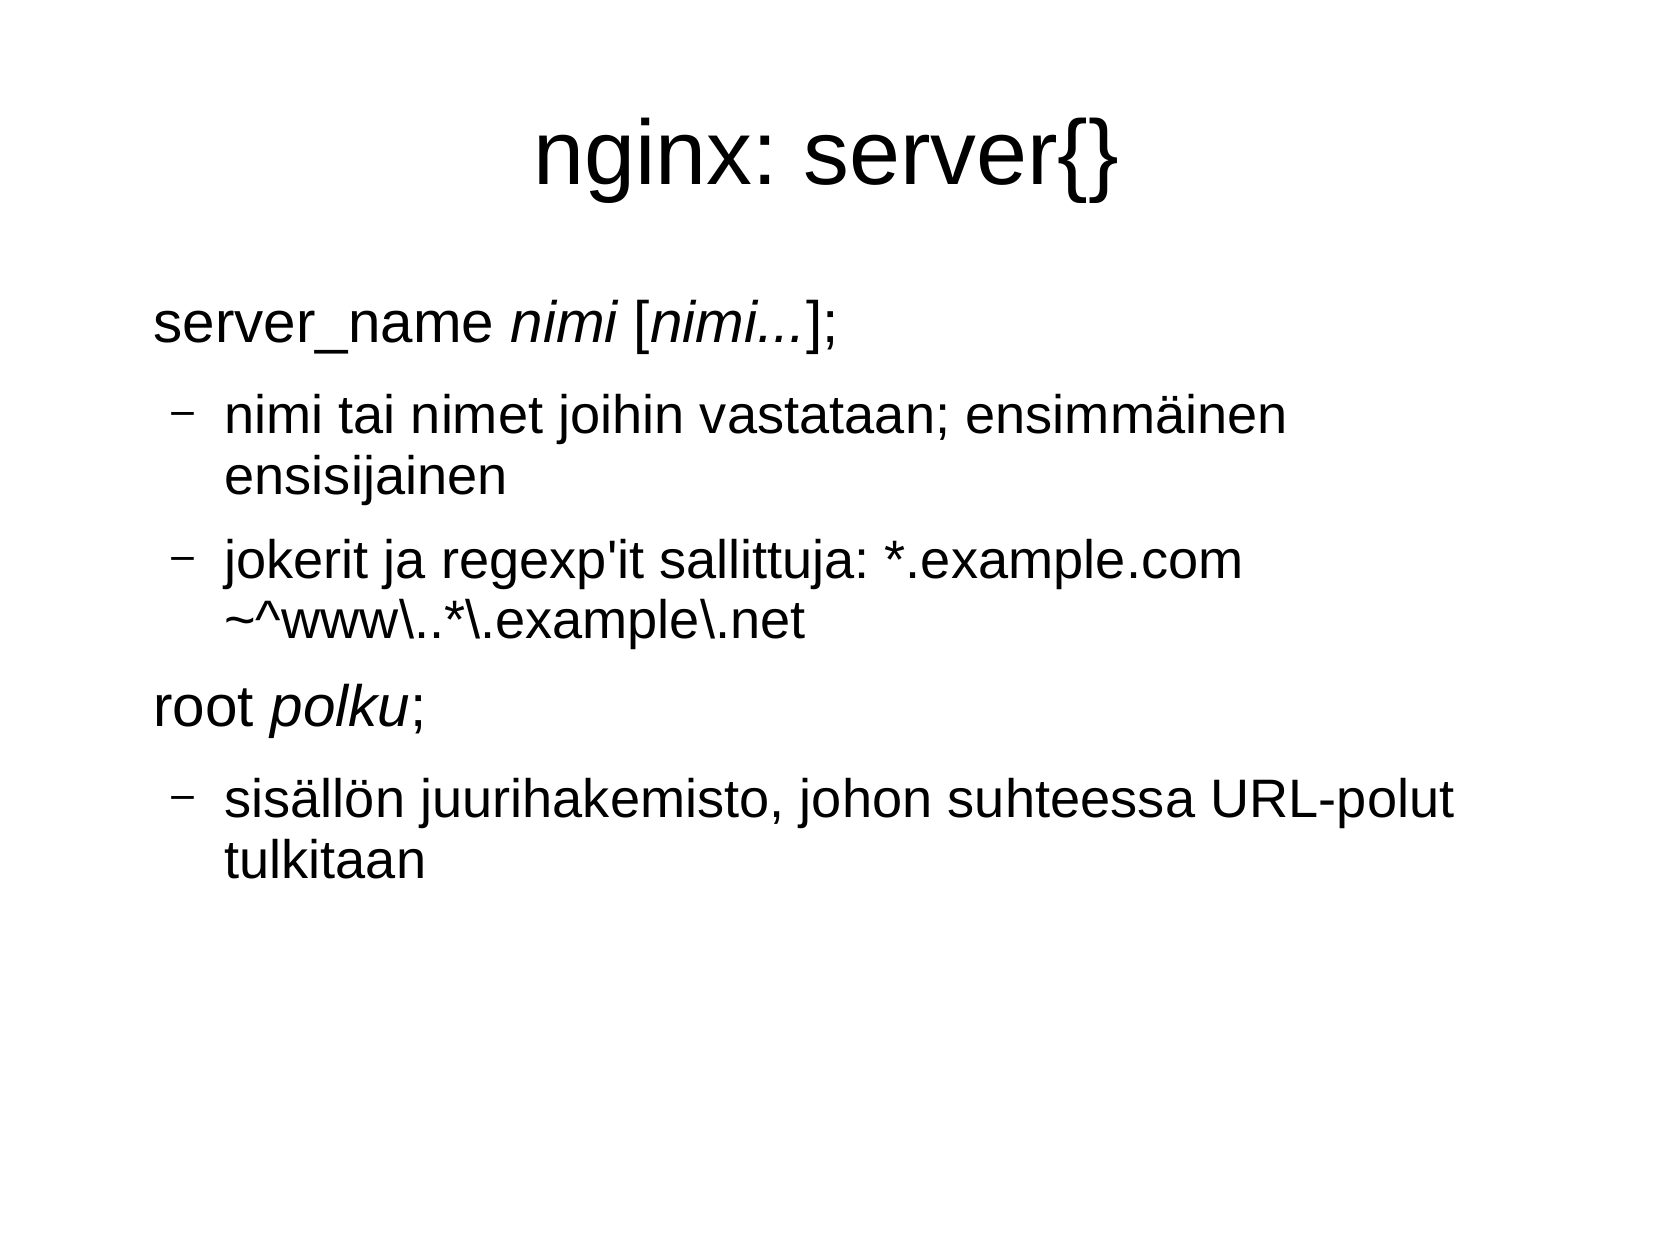

# nginx: server{}
server_name nimi [nimi...];
nimi tai nimet joihin vastataan; ensimmäinen ensisijainen
jokerit ja regexp'it sallittuja: *.example.com ~^www\..*\.example\.net
root polku;
sisällön juurihakemisto, johon suhteessa URL-polut tulkitaan